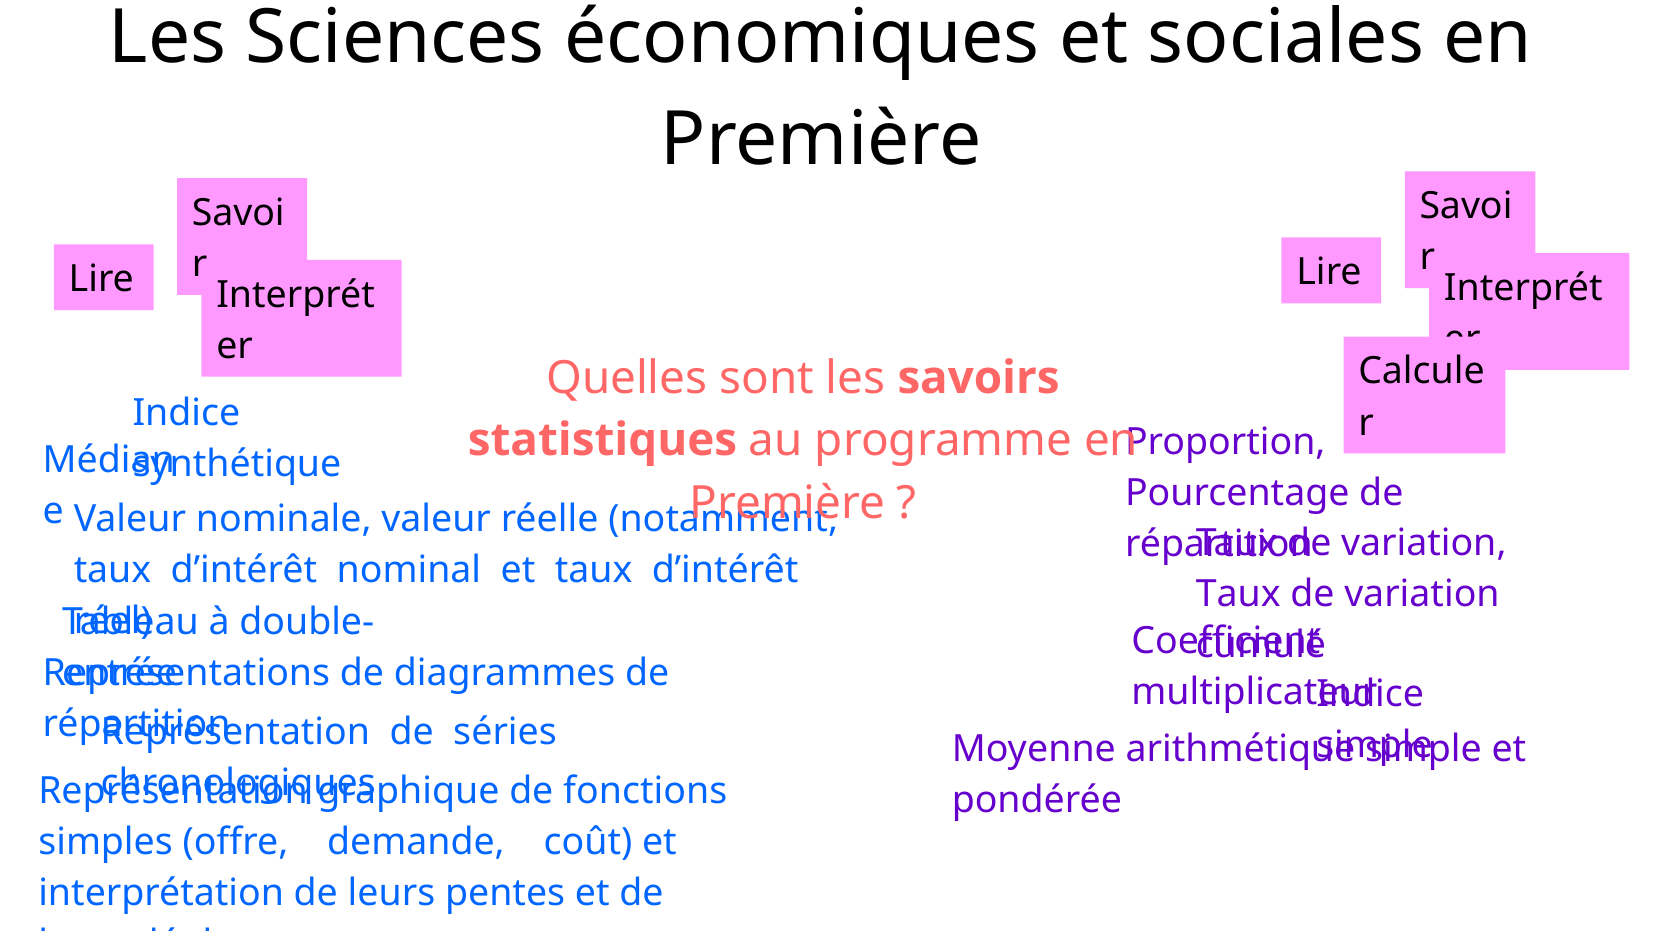

# Les Sciences économiques et sociales en Première
Savoir
Savoir
Lire
Lire
Interpréter
Interpréter
Calculer
Quelles sont les savoirs statistiques au programme en Première ?
Indice synthétique
Proportion,
Pourcentage de répartition
Médiane
Valeur nominale, valeur réelle (notamment, taux d’intérêt nominal et taux d’intérêt réel)
Taux de variation,
Taux de variation cumulé
Tableau à double-entrée
Coefficient multiplicateur
Représentations de diagrammes de répartition
Indice simple
Représentation de séries chronologiques
Moyenne arithmétique simple et pondérée
Représentation graphique de fonctions simples (offre, demande, coût) et interprétation de leurs pentes et de leurs déplacements